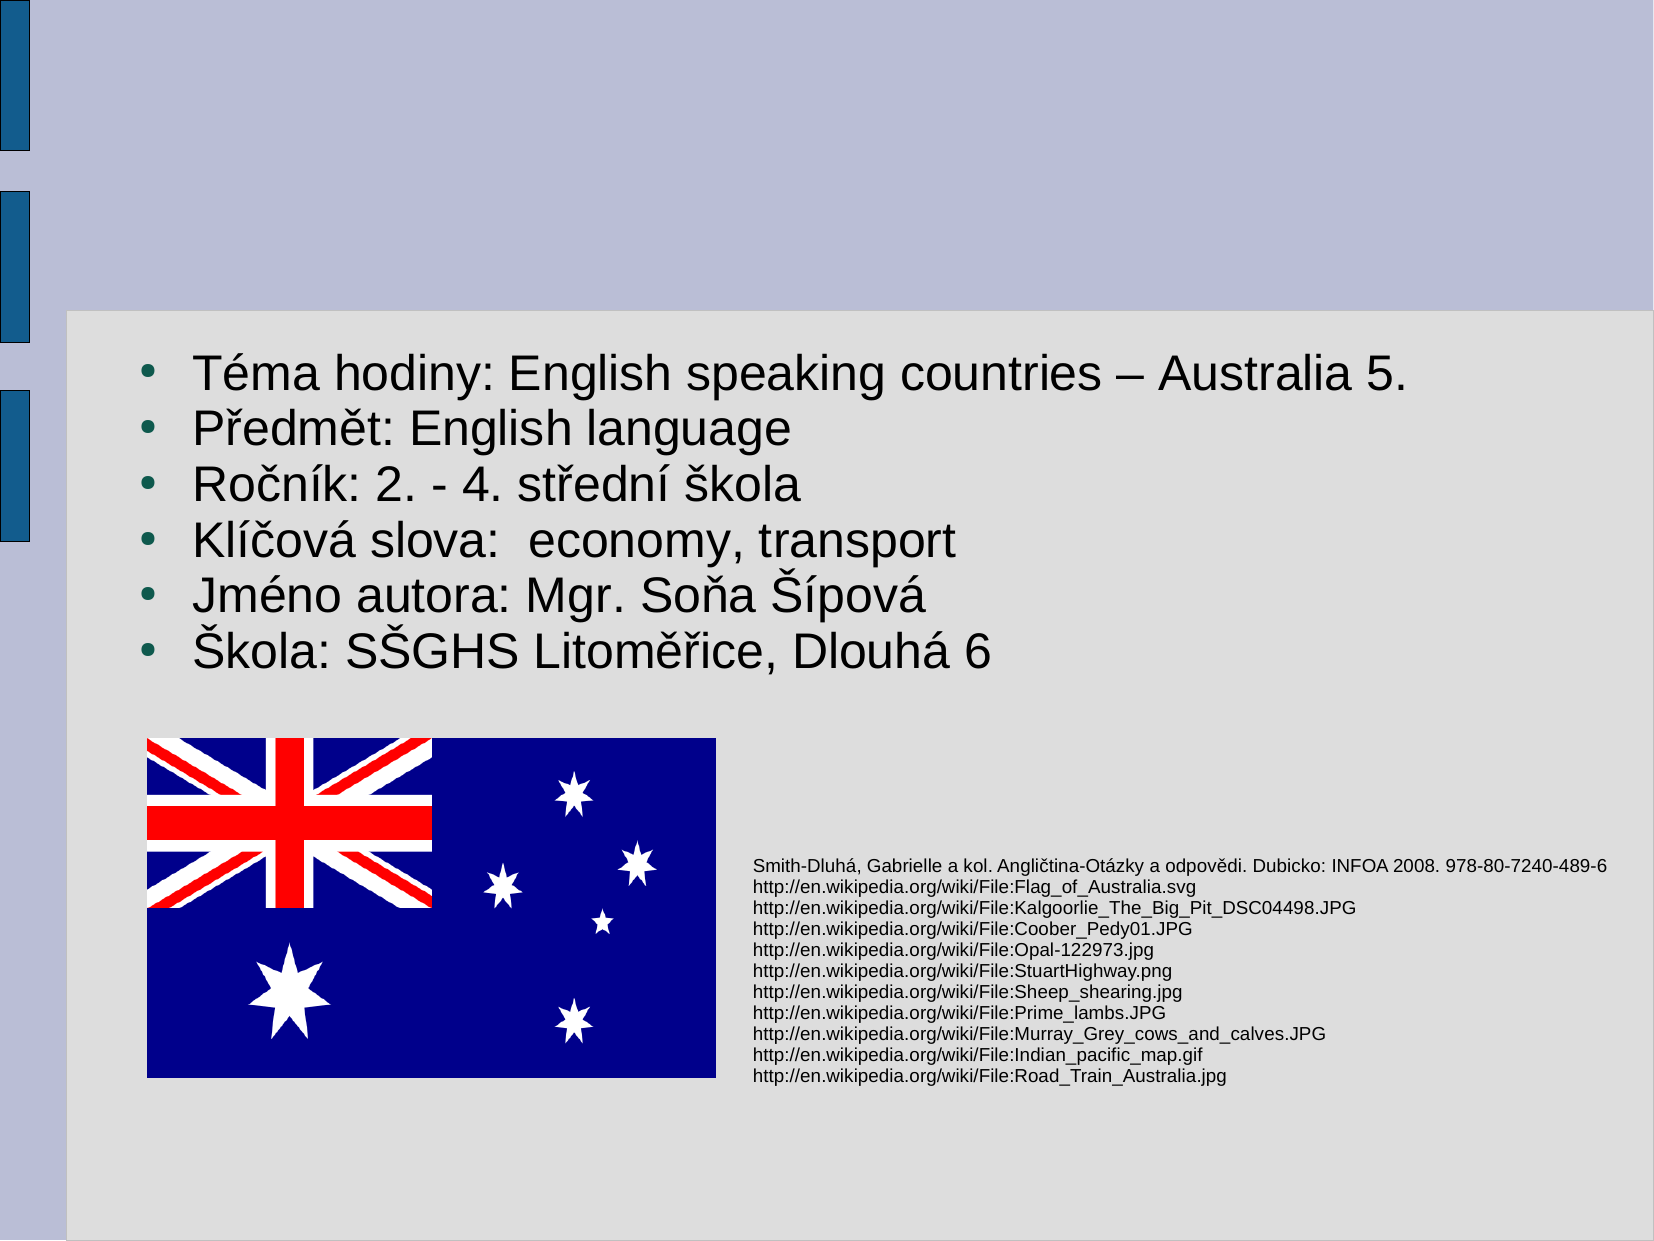

# Téma hodiny: English speaking countries – Australia 5.
Předmět: English language
Ročník: 2. - 4. střední škola
Klíčová slova: economy, transport
Jméno autora: Mgr. Soňa Šípová
Škola: SŠGHS Litoměřice, Dlouhá 6
Smith-Dluhá, Gabrielle a kol. Angličtina-Otázky a odpovědi. Dubicko: INFOA 2008. 978-80-7240-489-6
http://en.wikipedia.org/wiki/File:Flag_of_Australia.svg
http://en.wikipedia.org/wiki/File:Kalgoorlie_The_Big_Pit_DSC04498.JPG
http://en.wikipedia.org/wiki/File:Coober_Pedy01.JPG
http://en.wikipedia.org/wiki/File:Opal-122973.jpg
http://en.wikipedia.org/wiki/File:StuartHighway.png
http://en.wikipedia.org/wiki/File:Sheep_shearing.jpg
http://en.wikipedia.org/wiki/File:Prime_lambs.JPG
http://en.wikipedia.org/wiki/File:Murray_Grey_cows_and_calves.JPG
http://en.wikipedia.org/wiki/File:Indian_pacific_map.gif
http://en.wikipedia.org/wiki/File:Road_Train_Australia.jpg